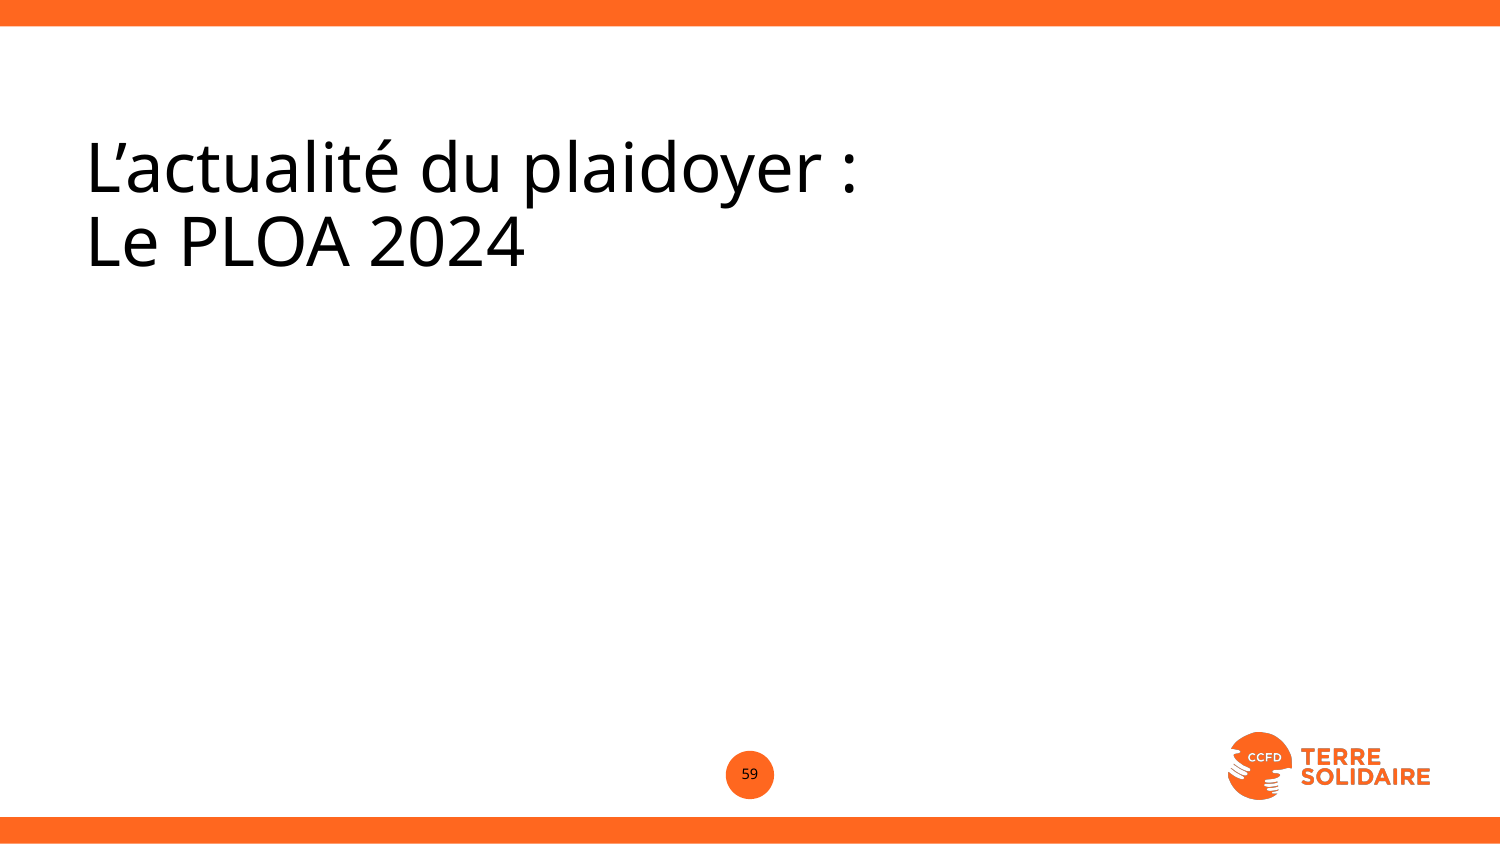

# L’actualité du plaidoyer : Le PLOA 2024